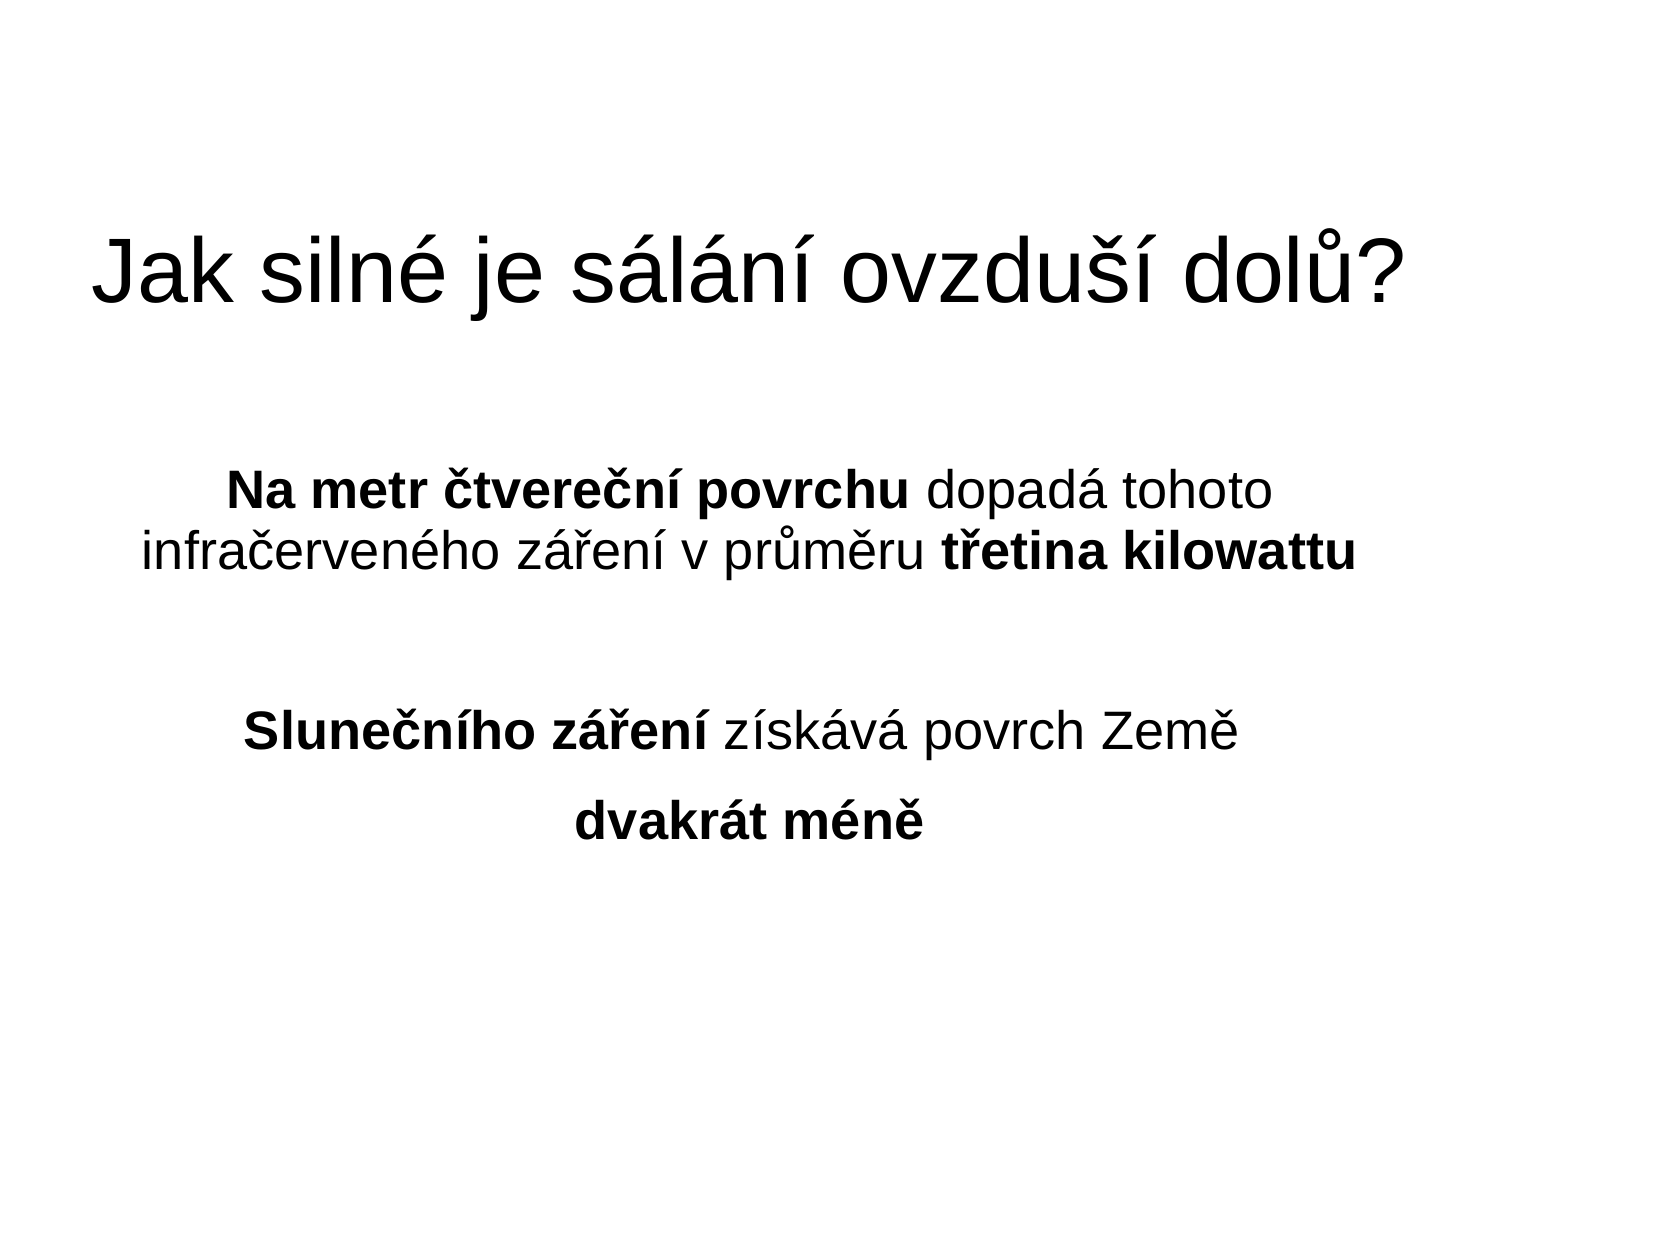

# Jak silné je sálání ovzduší dolů?
Na metr čtvereční povrchu dopadá tohoto infračerveného záření v průměru třetina kilowattu
Slunečního záření získává povrch Země
dvakrát méně